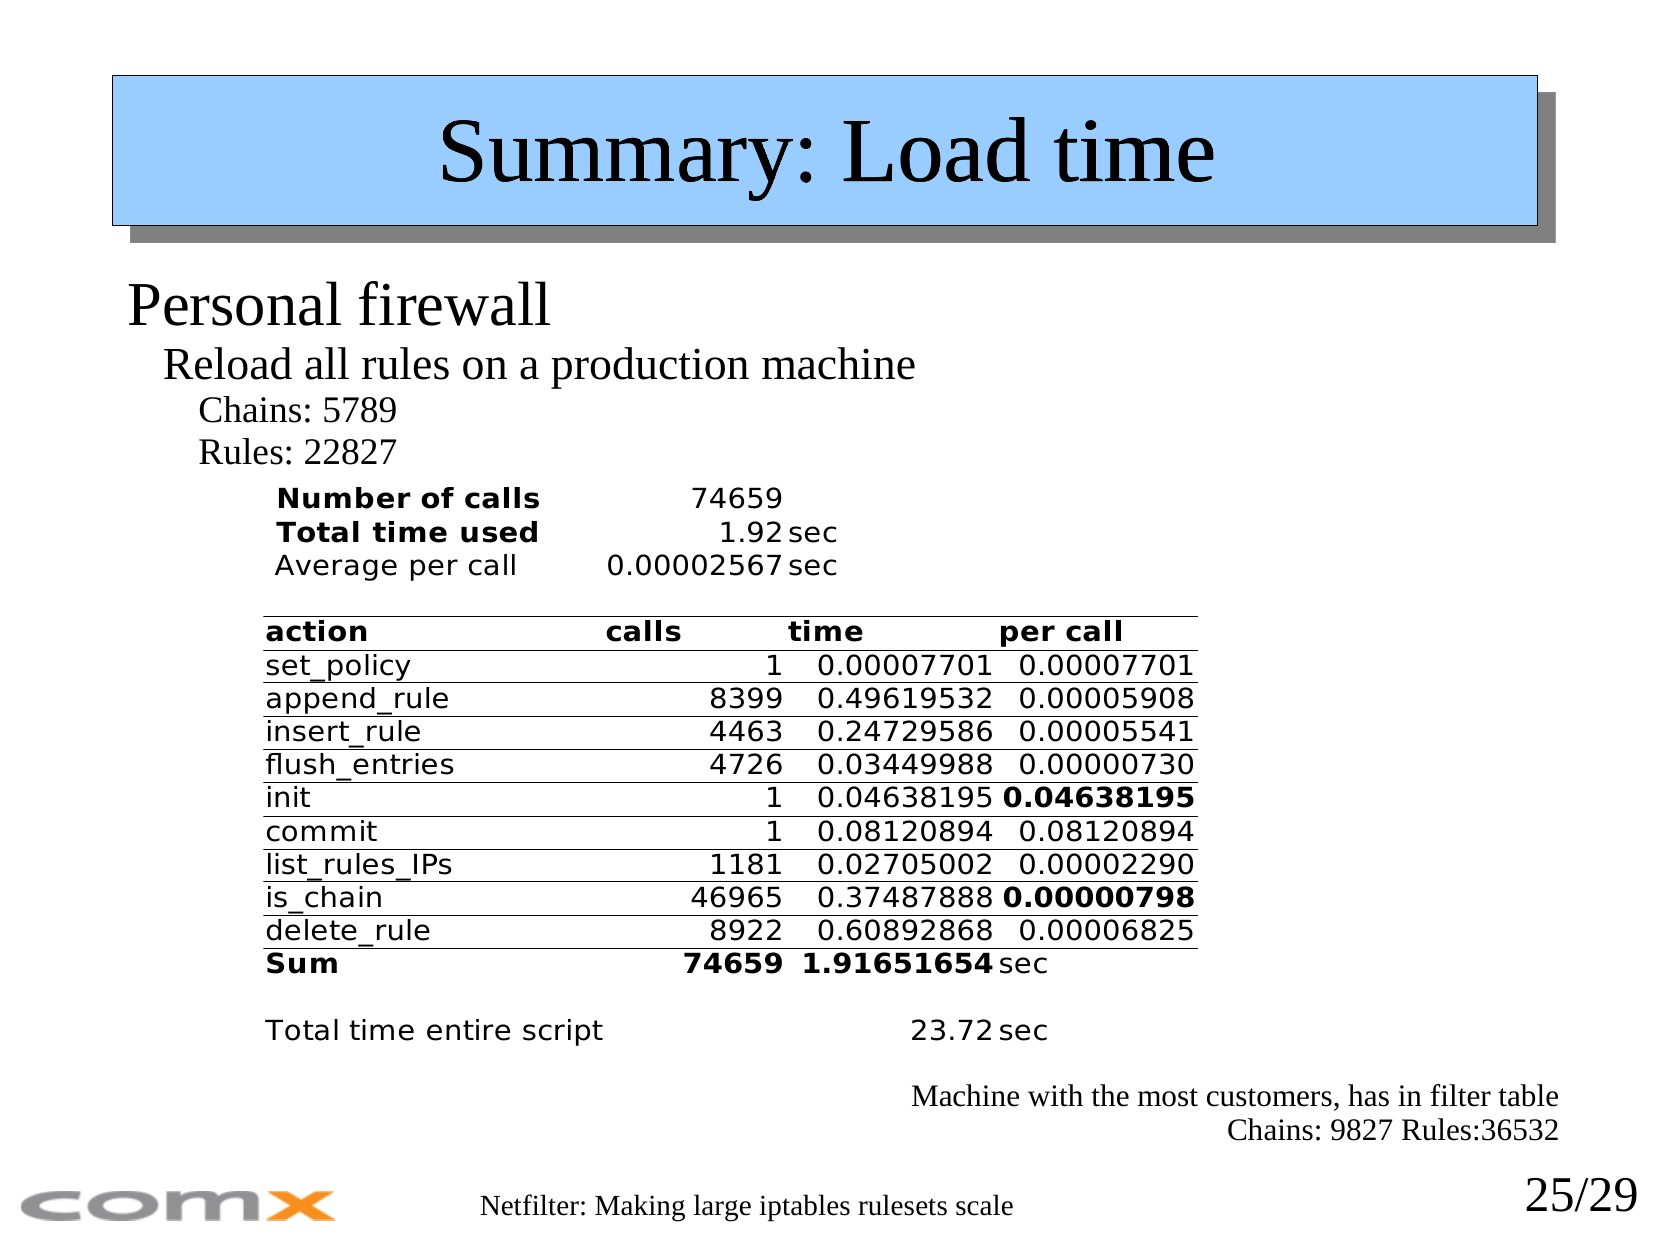

# Summary: Load time
Personal firewall
Reload all rules on a production machine
Chains: 5789
Rules: 22827
Machine with the most customers, has in filter table
	Chains: 9827 Rules:36532